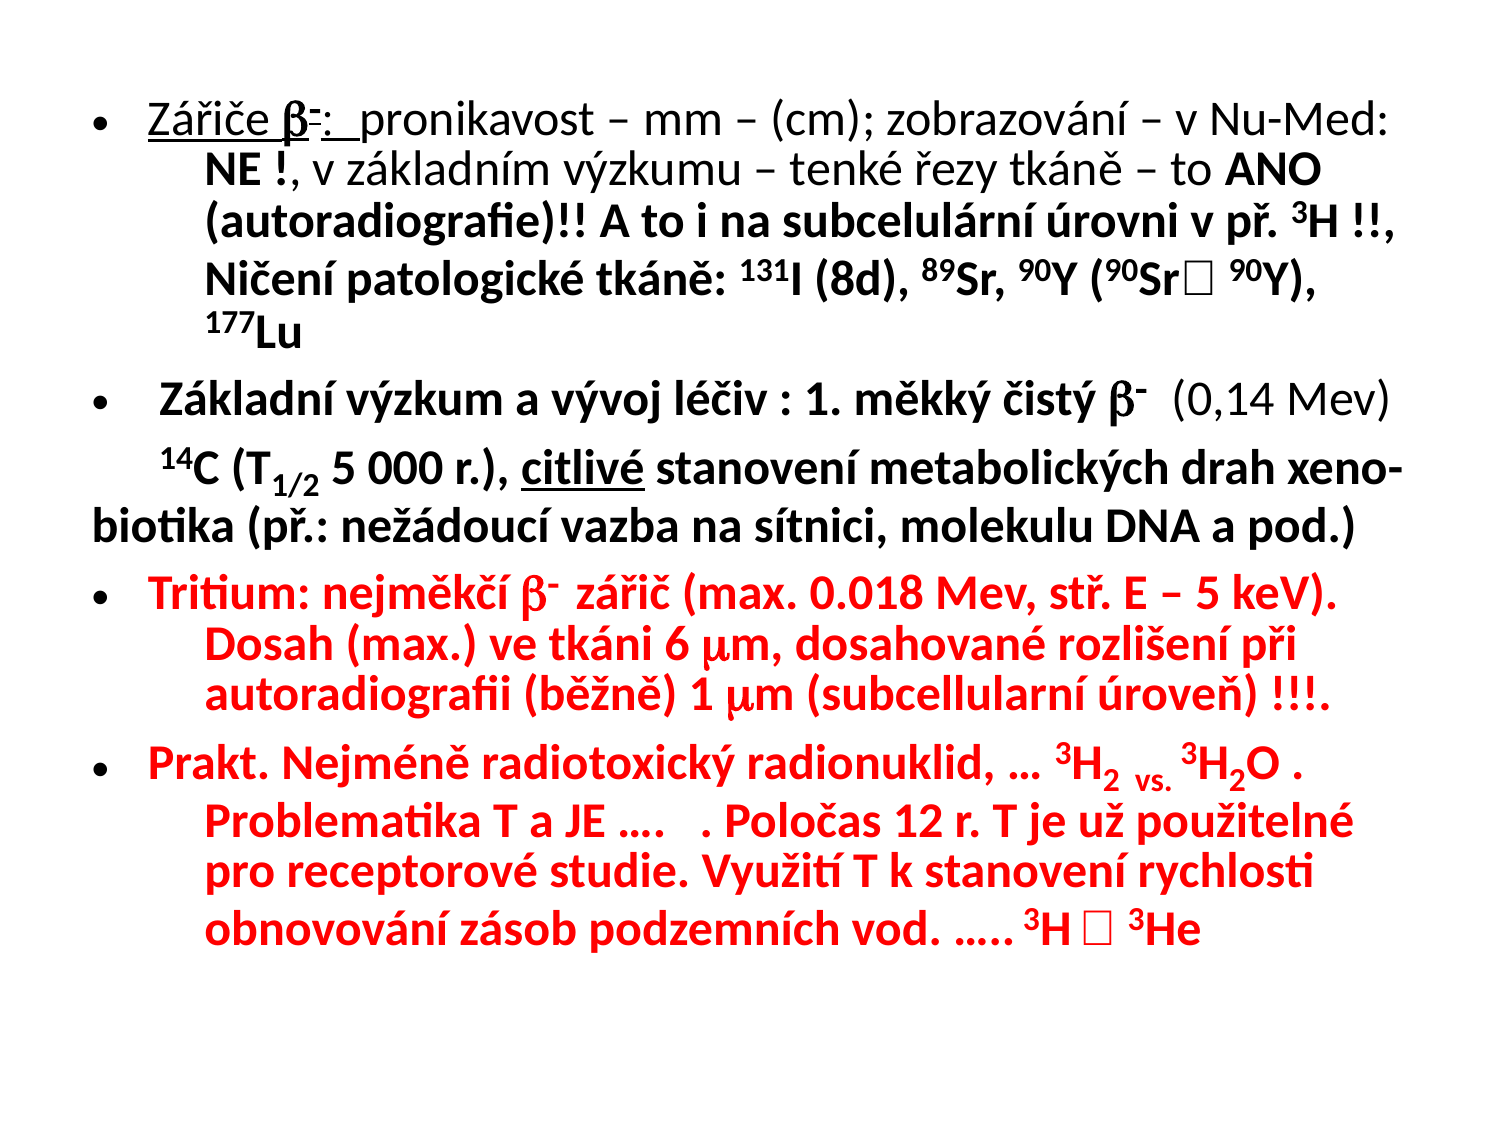

# Zářiče b-: pronikavost – mm – (cm); zobrazování – v Nu-Med: NE !, v základním výzkumu – tenké řezy tkáně – to ANO (autoradiografie)!! A to i na subcelulární úrovni v př. 3H !!, Ničení patologické tkáně: 131I (8d), 89Sr, 90Y (90Sr 90Y), 177Lu
 Základní výzkum a vývoj léčiv : 1. měkký čistý b- (0,14 Mev)
 14C (T1/2 5 000 r.), citlivé stanovení metabolických drah xeno- biotika (př.: nežádoucí vazba na sítnici, molekulu DNA a pod.)
Tritium: nejměkčí b- zářič (max. 0.018 Mev, stř. E – 5 keV). Dosah (max.) ve tkáni 6 mm, dosahované rozlišení při autoradiografii (běžně) 1 mm (subcellularní úroveň) !!!.
Prakt. Nejméně radiotoxický radionuklid, … 3H2 vs. 3H2O . Problematika T a JE …. . Poločas 12 r. T je už použitelné pro receptorové studie. Využití T k stanovení rychlosti obnovování zásob podzemních vod. ….. 3H  3He